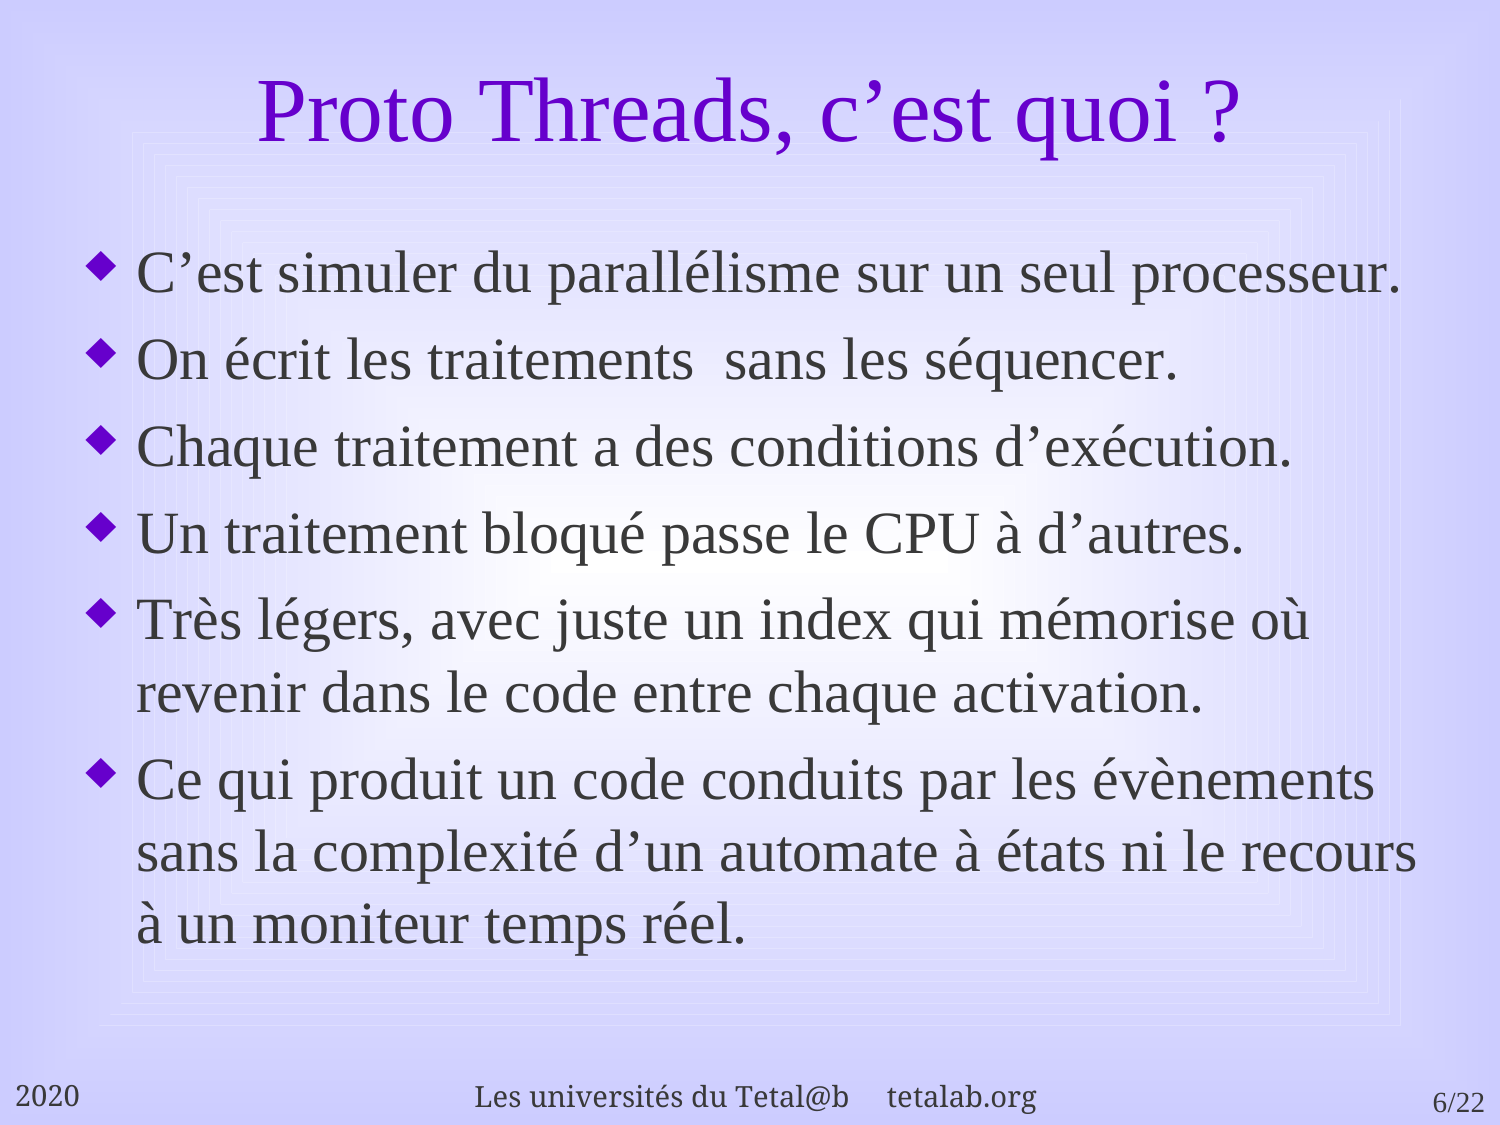

# Proto Threads, c’est quoi ?
C’est simuler du parallélisme sur un seul processeur.
On écrit les traitements sans les séquencer.
Chaque traitement a des conditions d’exécution.
Un traitement bloqué passe le CPU à d’autres.
Très légers, avec juste un index qui mémorise où revenir dans le code entre chaque activation.
Ce qui produit un code conduits par les évènements sans la complexité d’un automate à états ni le recours à un moniteur temps réel.
2020
Les universités du Tetal@b tetalab.org
6